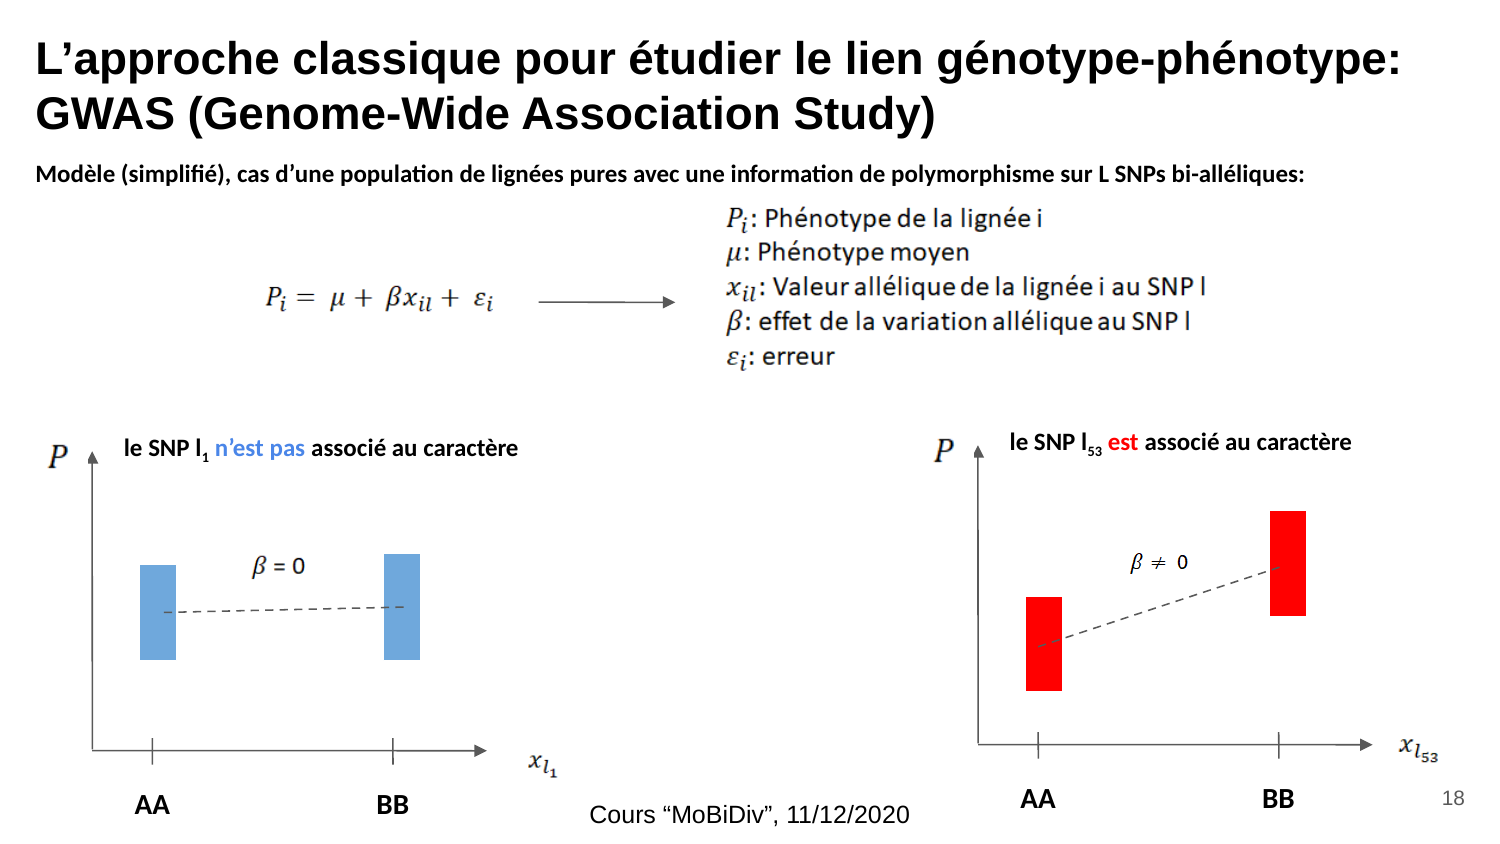

# L’approche classique pour étudier le lien génotype-phénotype: GWAS (Genome-Wide Association Study)
Modèle (simplifié), cas d’une population de lignées pures avec une information de polymorphisme sur L SNPs bi-alléliques:
le SNP l53 est associé au caractère
le SNP l1 n’est pas associé au caractère
AA
BB
AA
BB